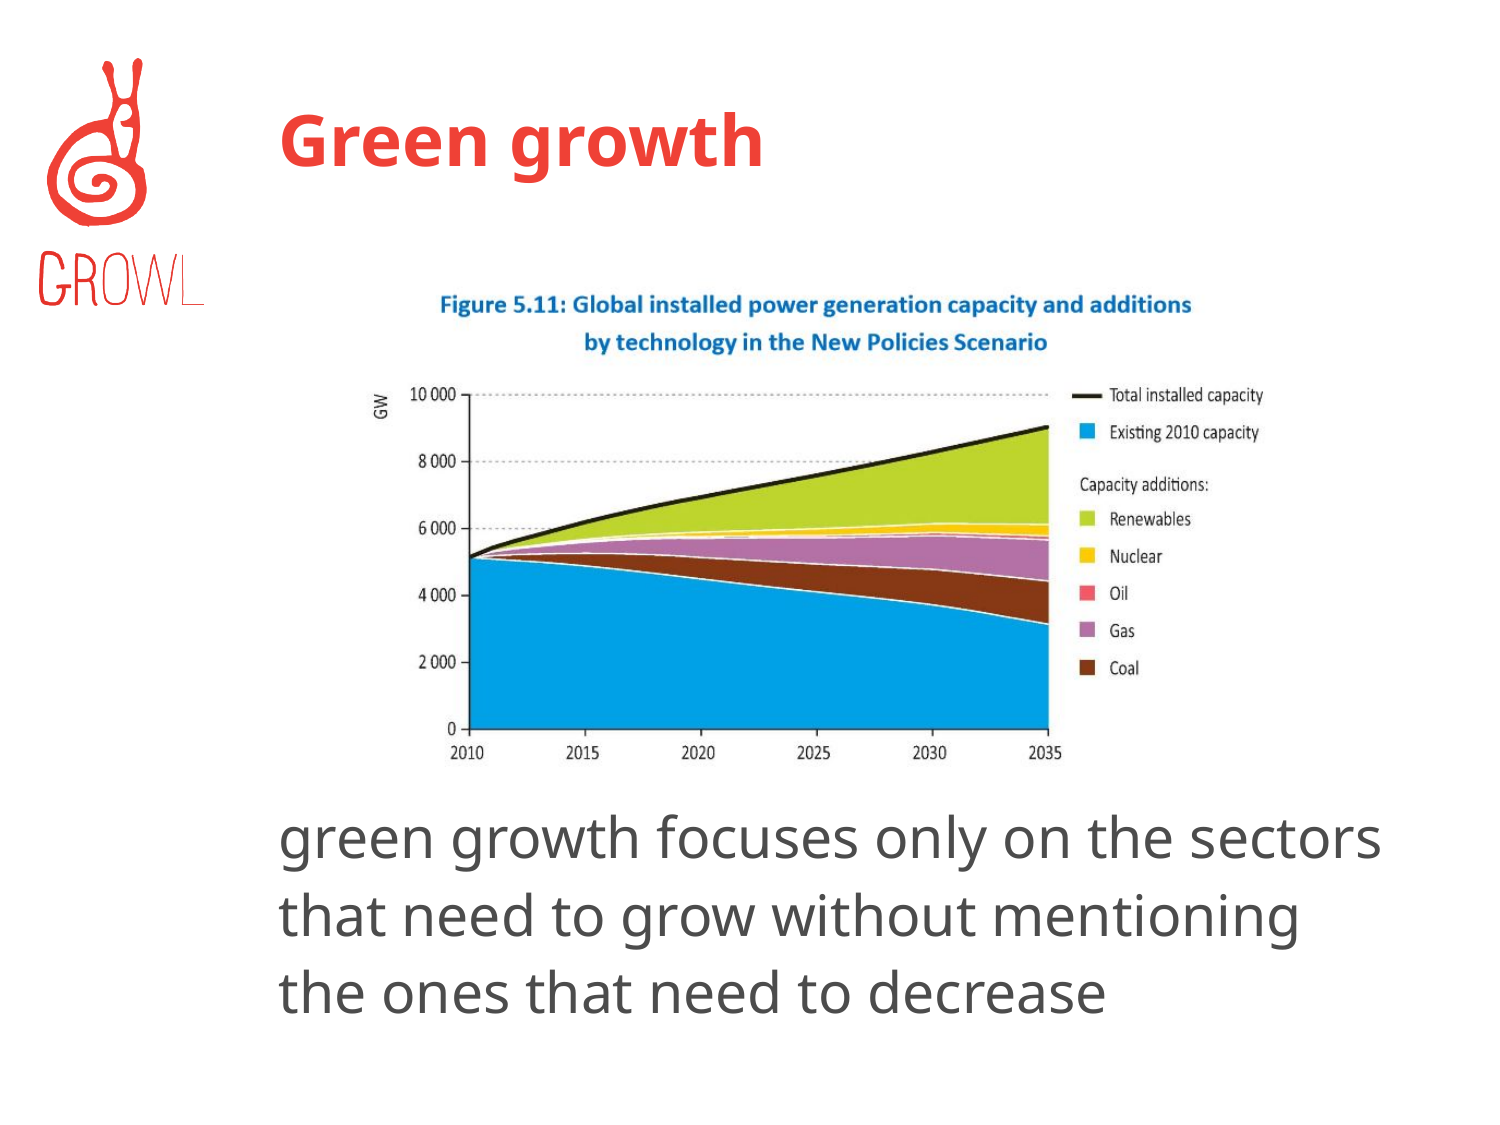

# Green growth
green growth focuses only on the sectors that need to grow without mentioning the ones that need to decrease